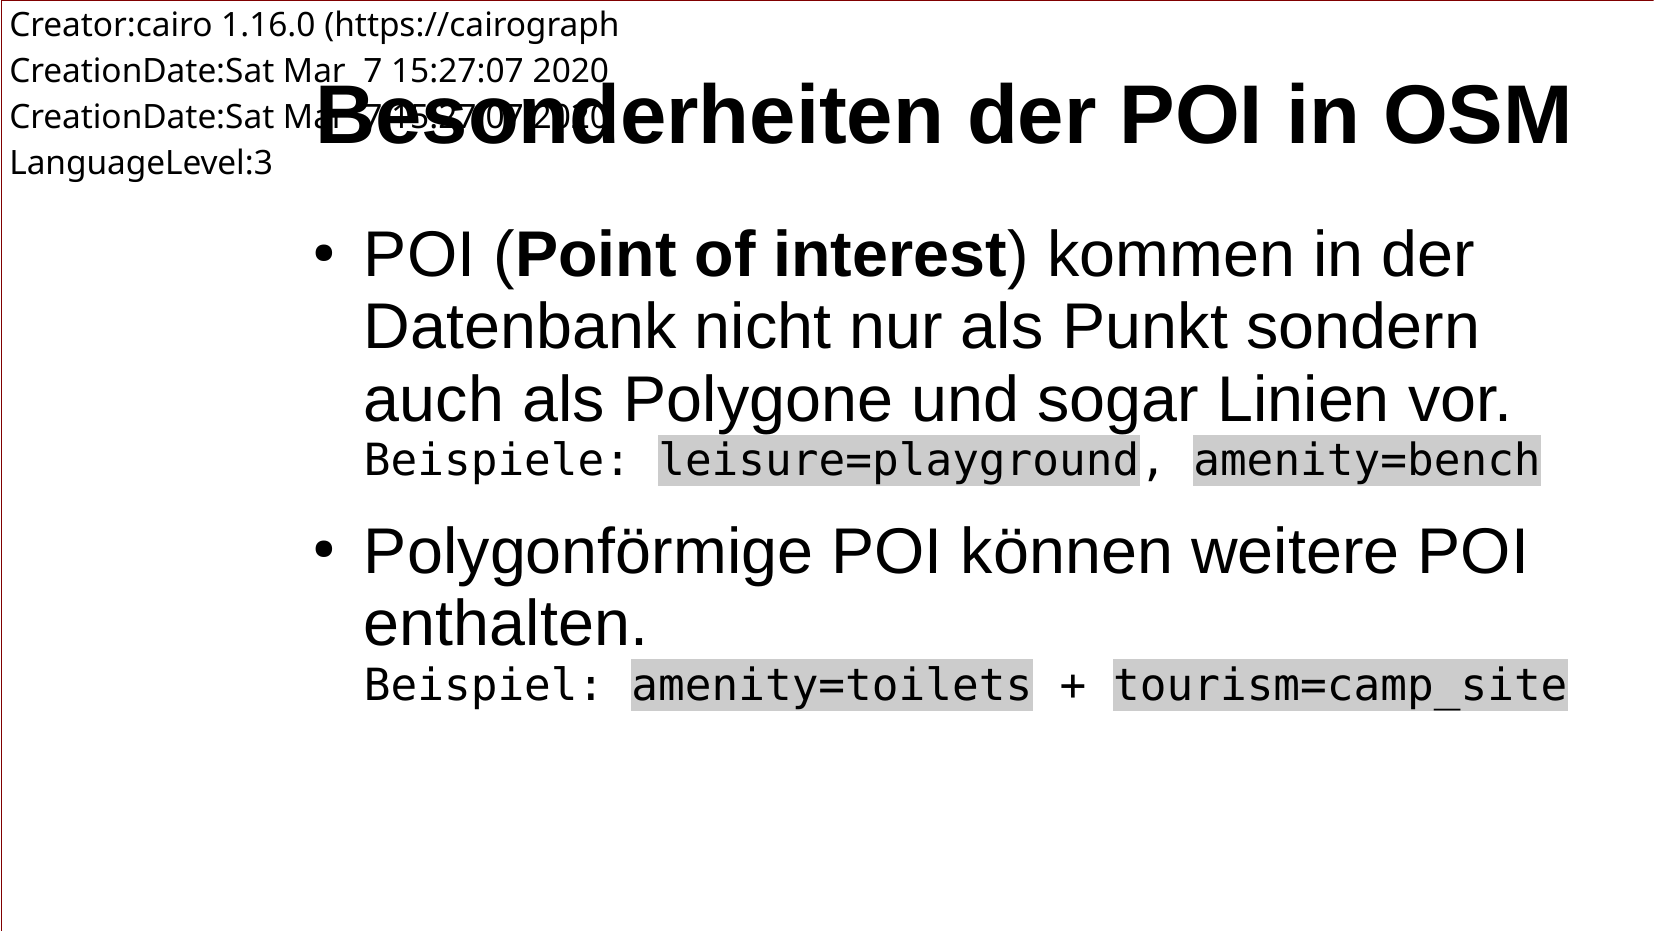

# Besonderheiten der POI in OSM
POI (Point of interest) kommen in der Datenbank nicht nur als Punkt sondern auch als Polygone und sogar Linien vor.
Beispiele: leisure=playground, amenity=bench
Polygonförmige POI können weitere POI enthalten.
Beispiel: amenity=toilets + tourism=camp_site